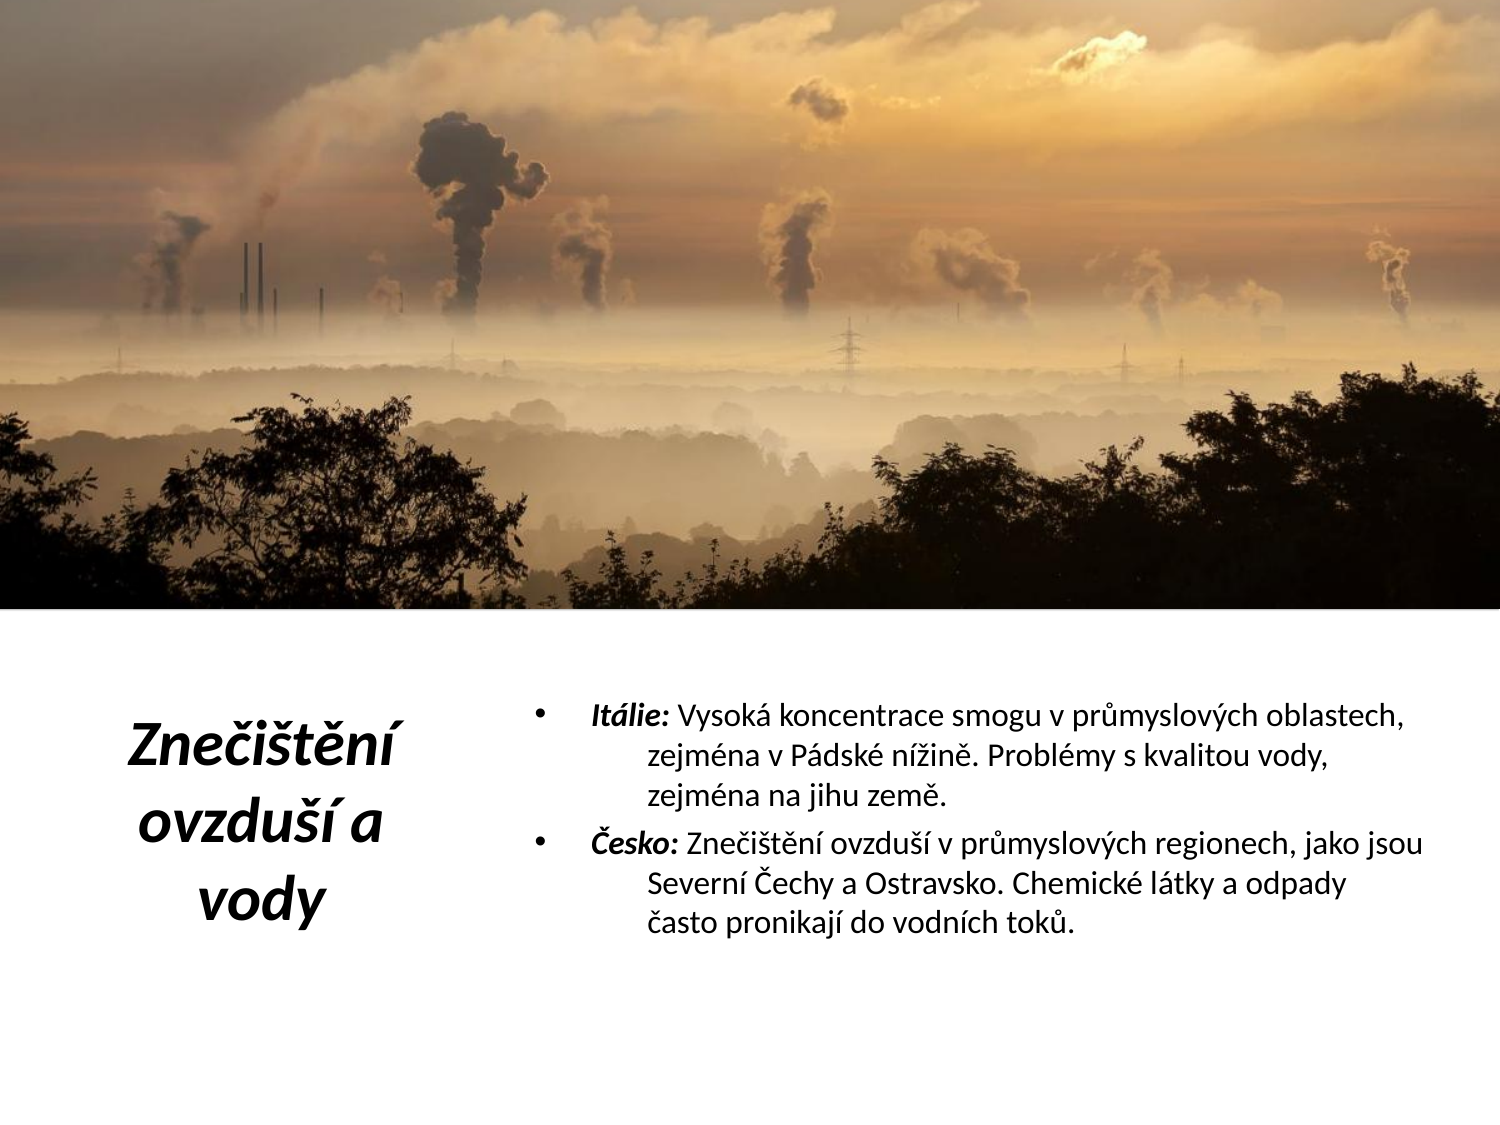

# Znečištění ovzduší a vody
Itálie: Vysoká koncentrace smogu v průmyslových oblastech, zejména v Pádské nížině. Problémy s kvalitou vody, zejména na jihu země.
Česko: Znečištění ovzduší v průmyslových regionech, jako jsou Severní Čechy a Ostravsko. Chemické látky a odpady často pronikají do vodních toků.